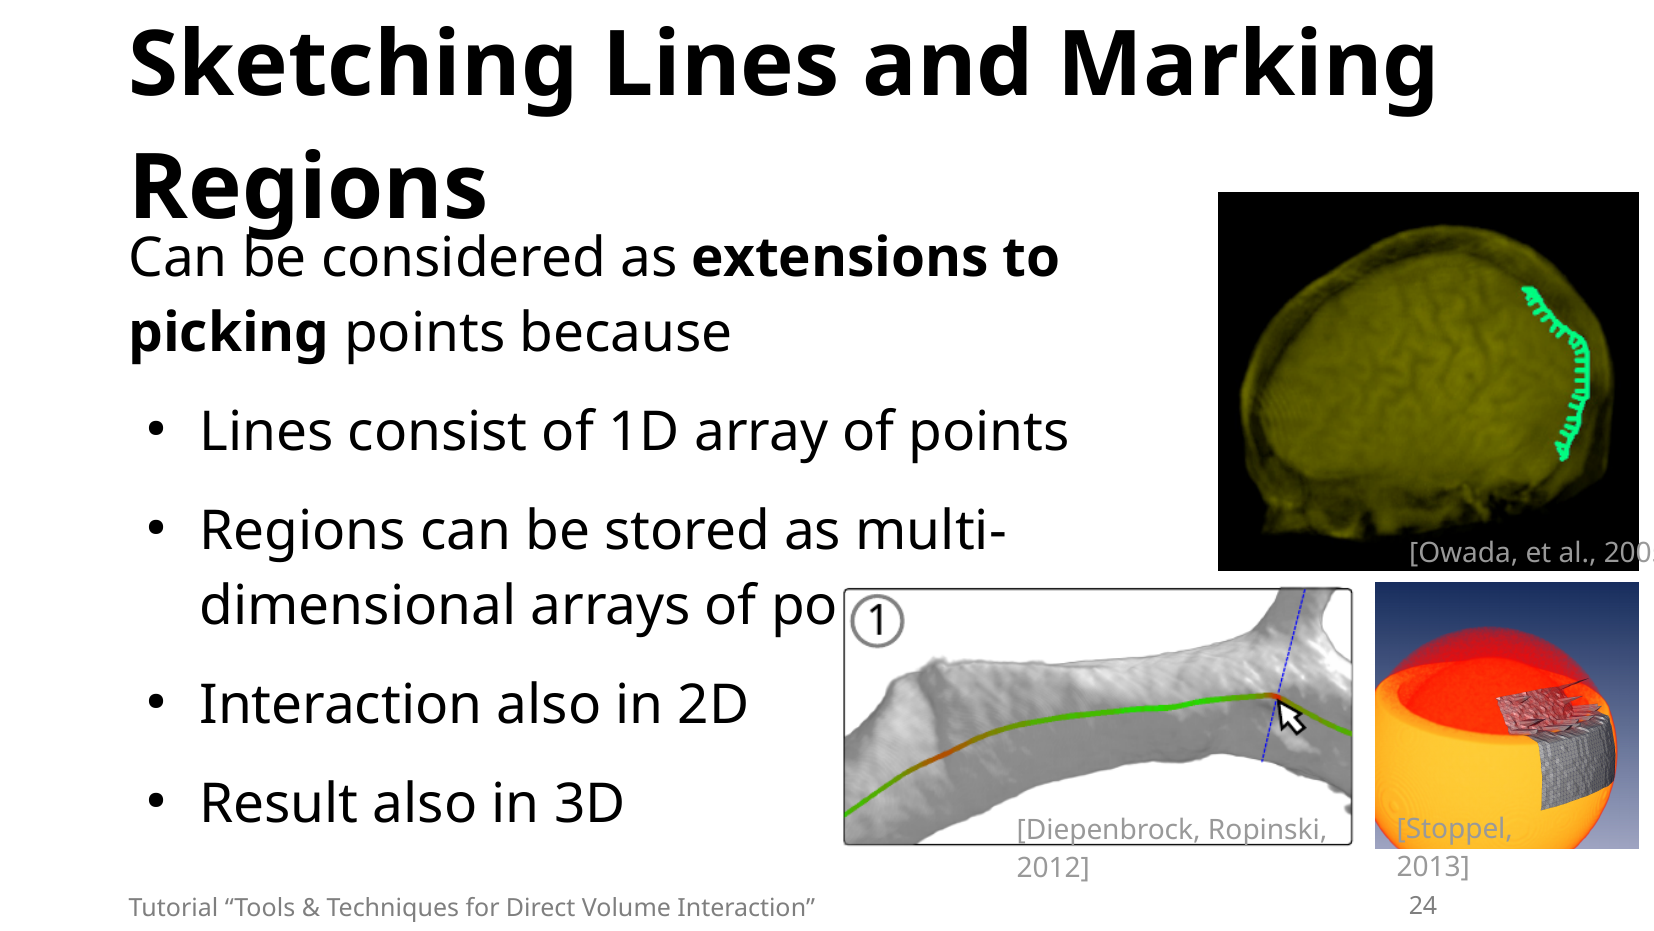

# Sketching Lines and Marking Regions
Can be considered as extensions to picking points because
Lines consist of 1D array of points
Regions can be stored as multi-dimensional arrays of points
Interaction also in 2D
Result also in 3D
[Owada, et al., 2005]
[Stoppel, 2013]
[Diepenbrock, Ropinski, 2012]
24
Alexander Wiebel - Vortrag Fachhochschule Flensburg
2011-06-27